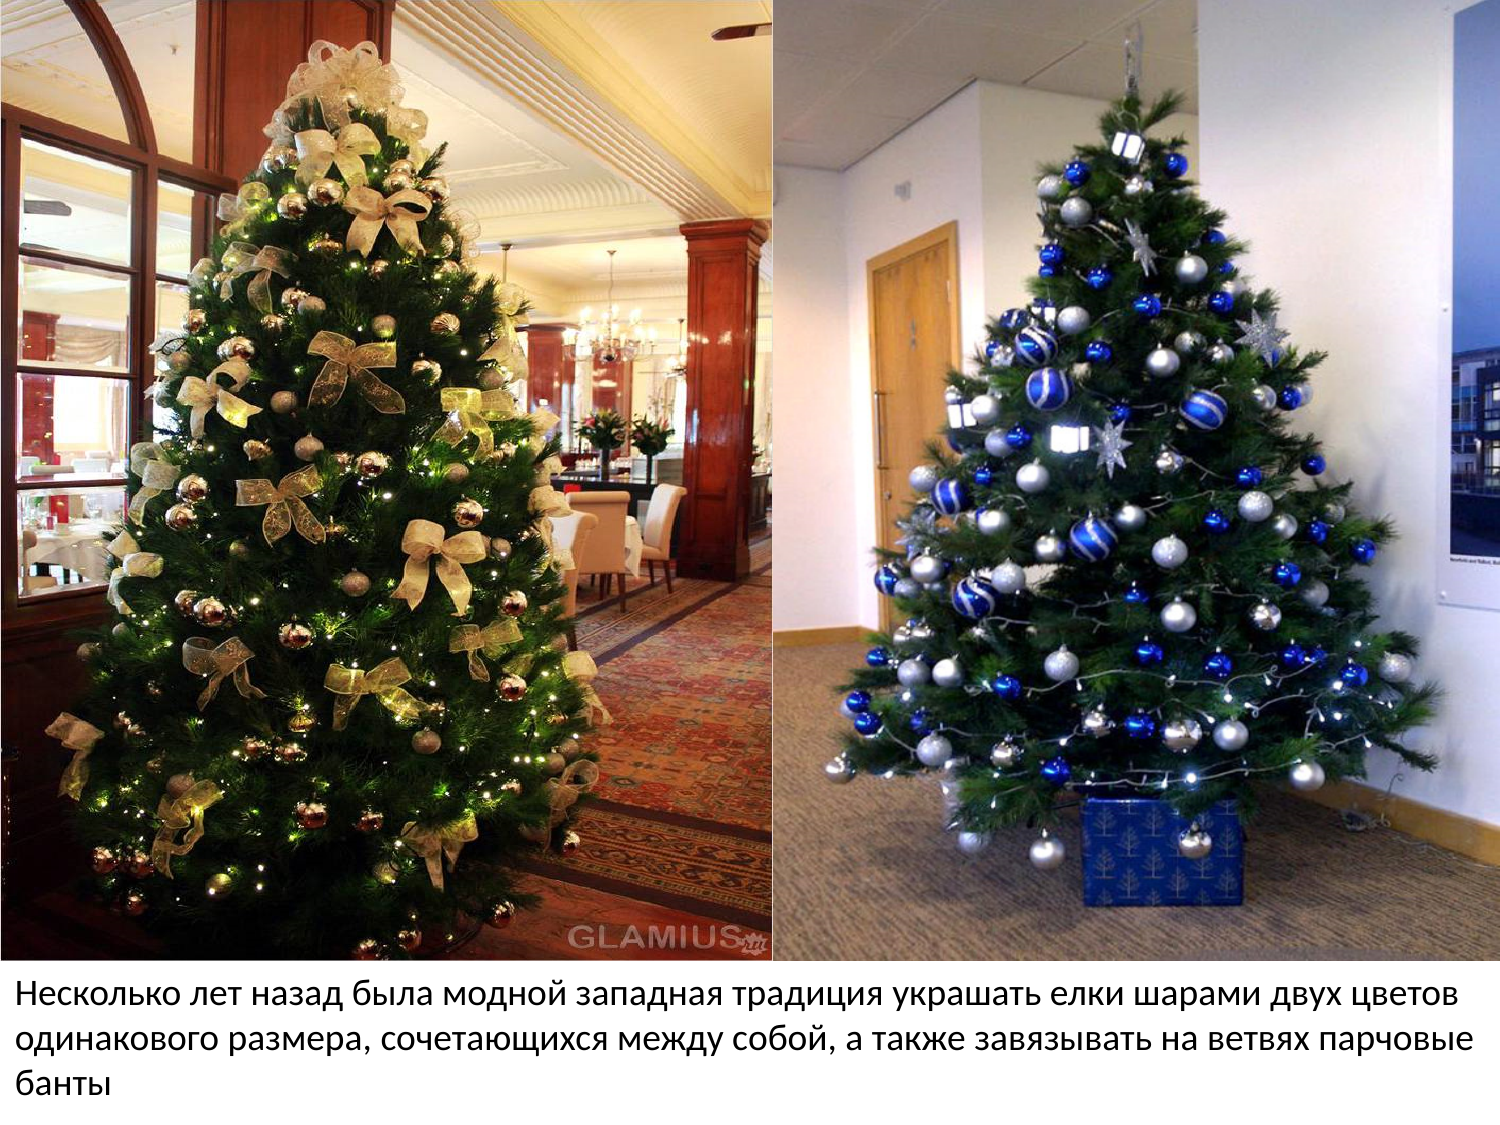

Несколько лет назад была модной западная традиция украшать елки шарами двух цветов одинакового размера, сочетающихся между собой, а также завязывать на ветвях парчовые банты